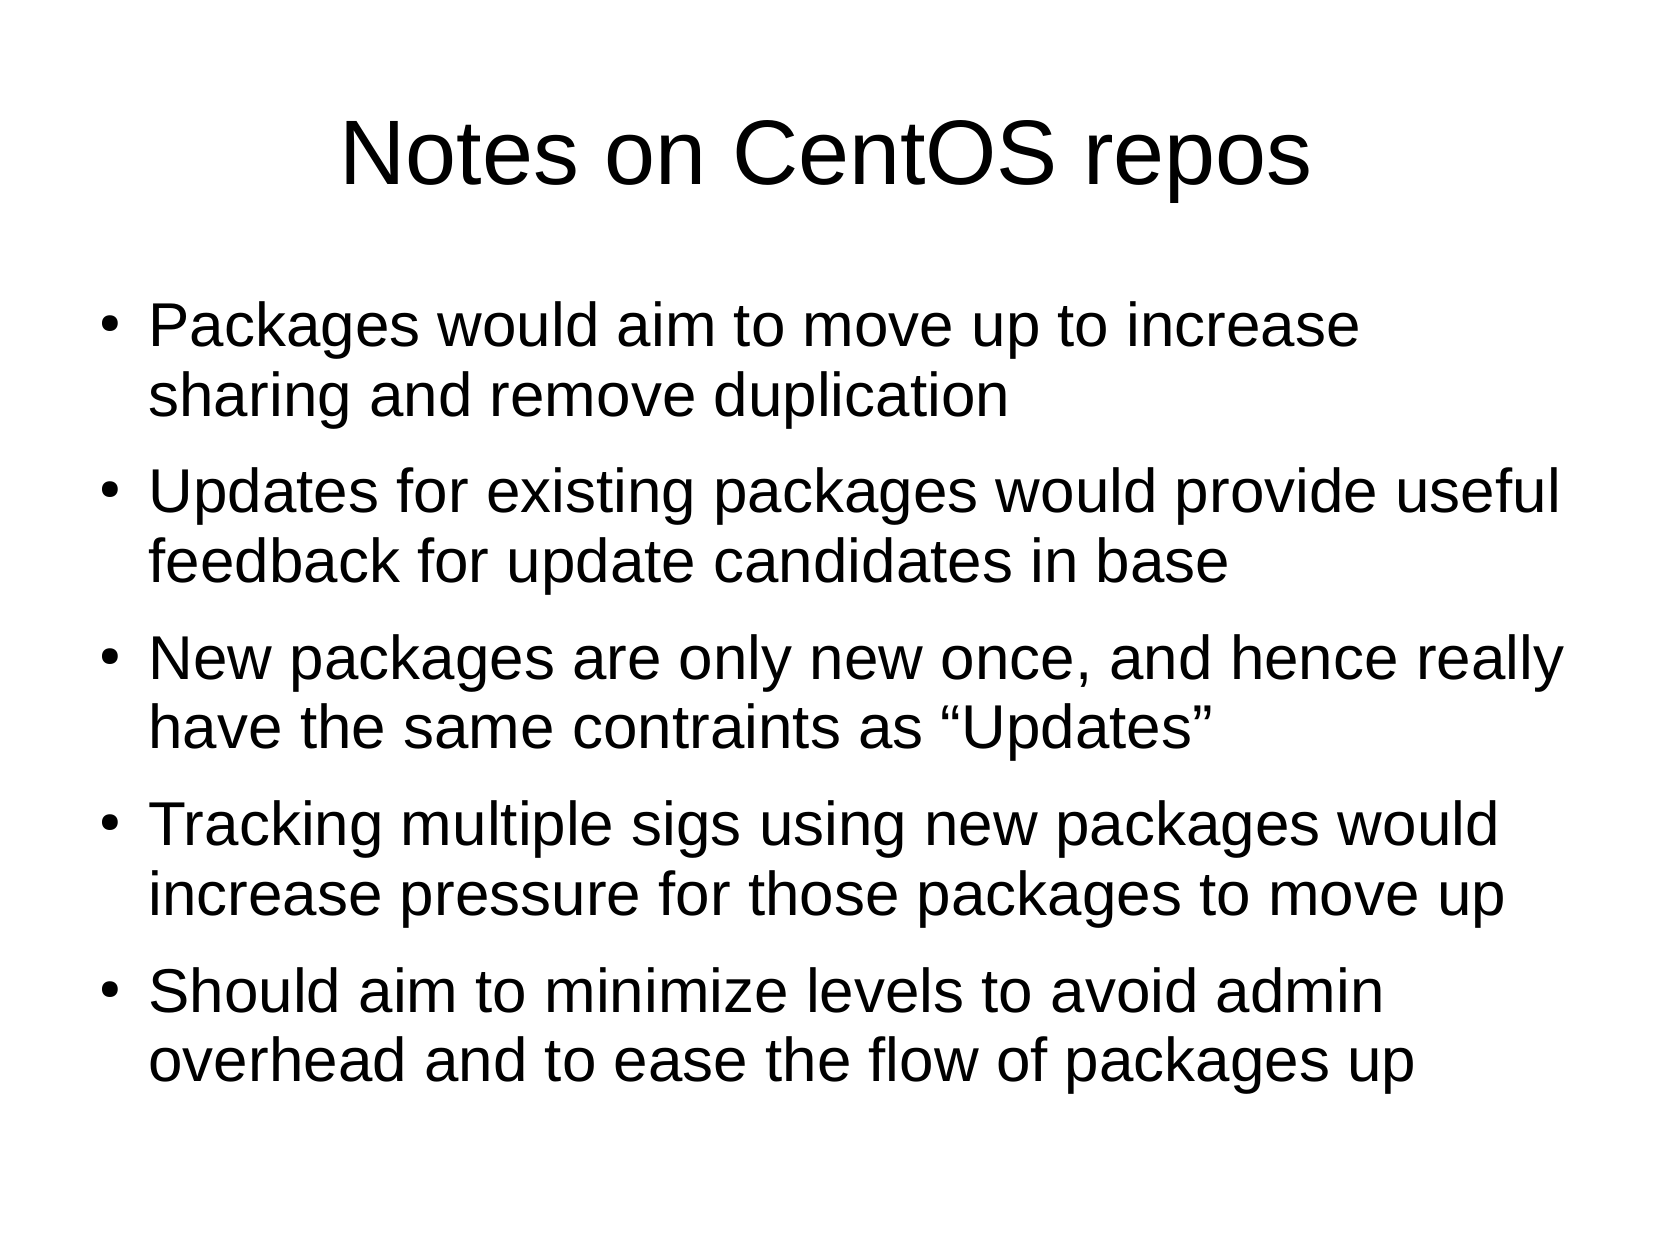

# Notes on CentOS repos
Packages would aim to move up to increase sharing and remove duplication
Updates for existing packages would provide useful feedback for update candidates in base
New packages are only new once, and hence really have the same contraints as “Updates”
Tracking multiple sigs using new packages would increase pressure for those packages to move up
Should aim to minimize levels to avoid admin overhead and to ease the flow of packages up